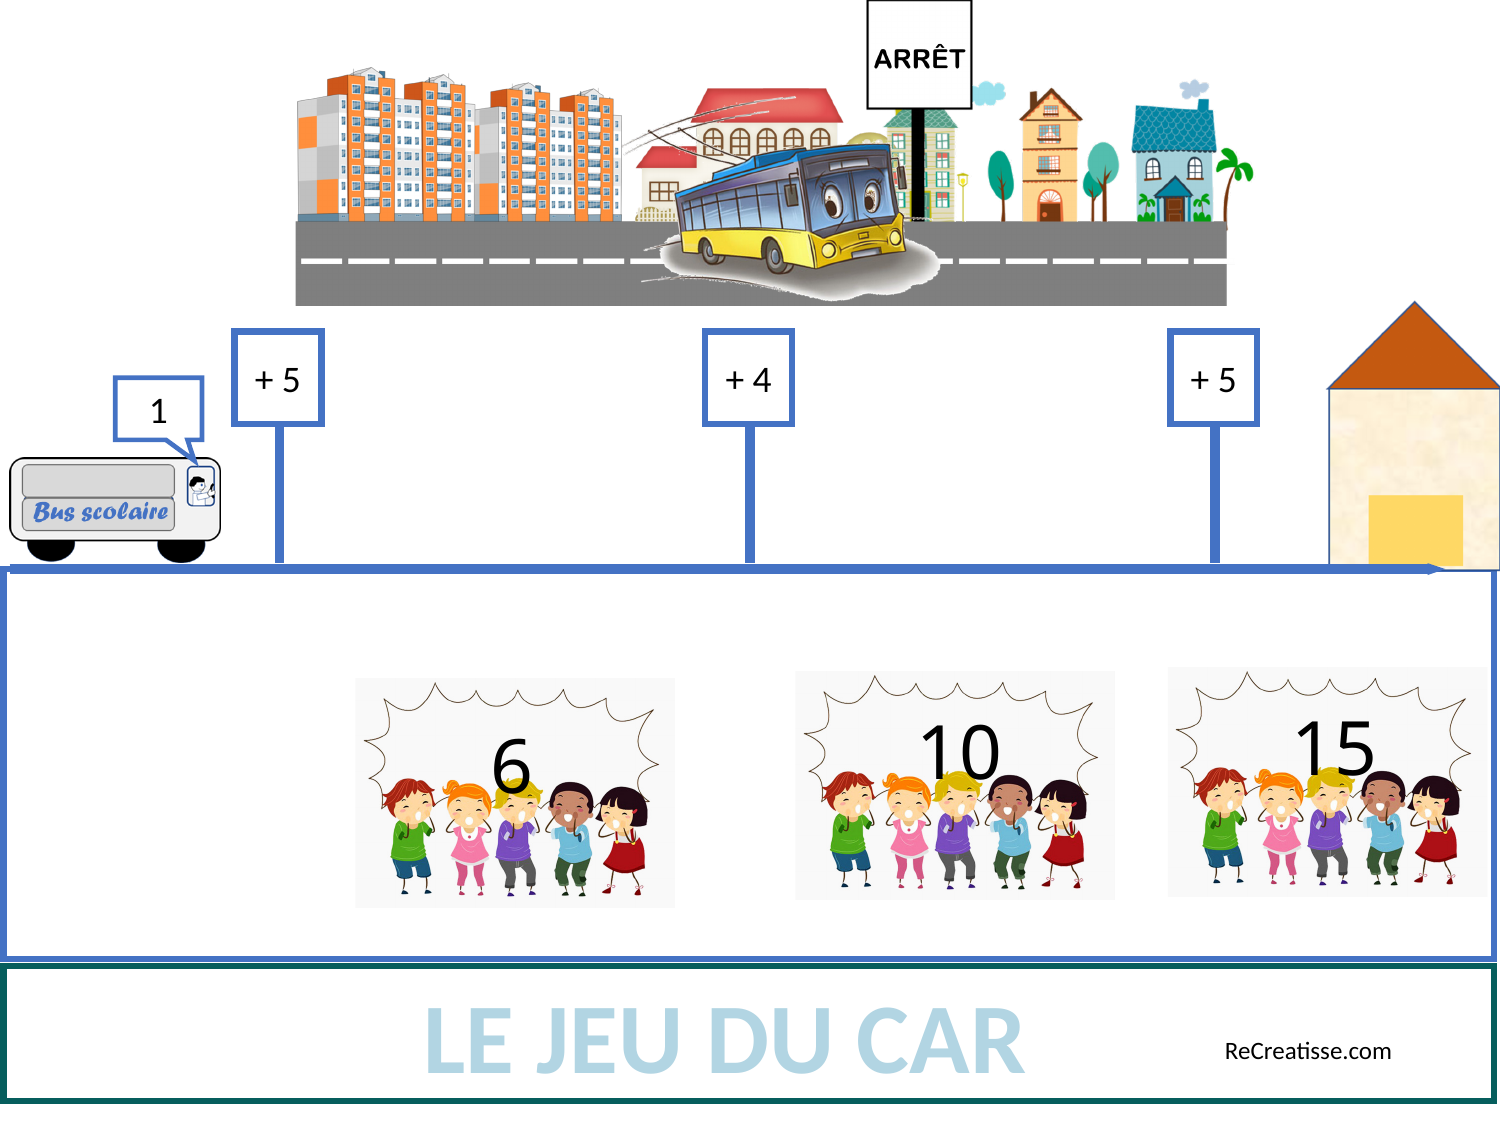

+ 5
+ 4
+ 5
1
15
10
6
 LE JEU DU CAR
ReCreatisse.com